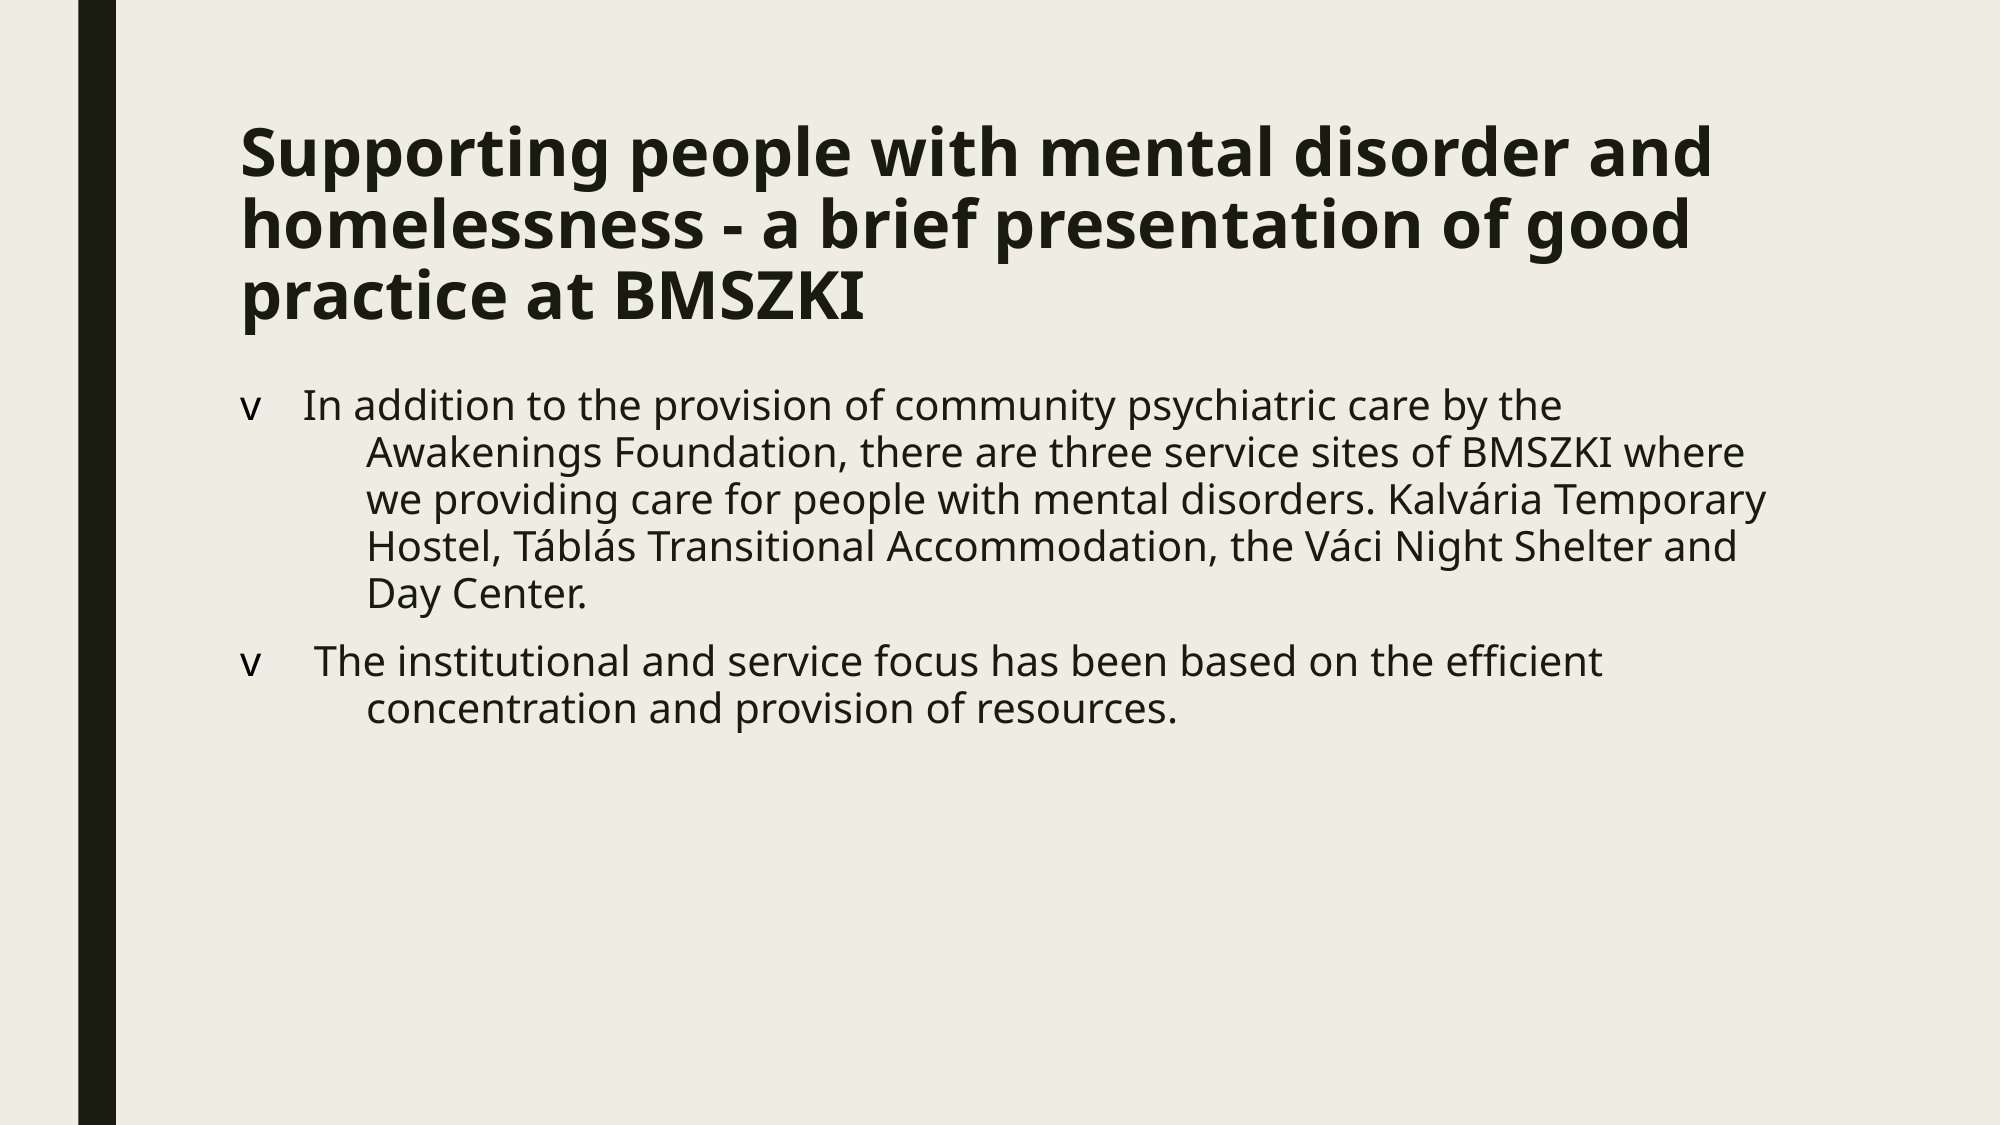

# Supporting people with mental disorder and homelessness - a brief presentation of good practice at BMSZKI
In addition to the provision of community psychiatric care by the Awakenings Foundation, there are three service sites of BMSZKI where we providing care for people with mental disorders. Kalvária Temporary Hostel, Táblás Transitional Accommodation, the Váci Night Shelter and Day Center.
 The institutional and service focus has been based on the efficient concentration and provision of resources.